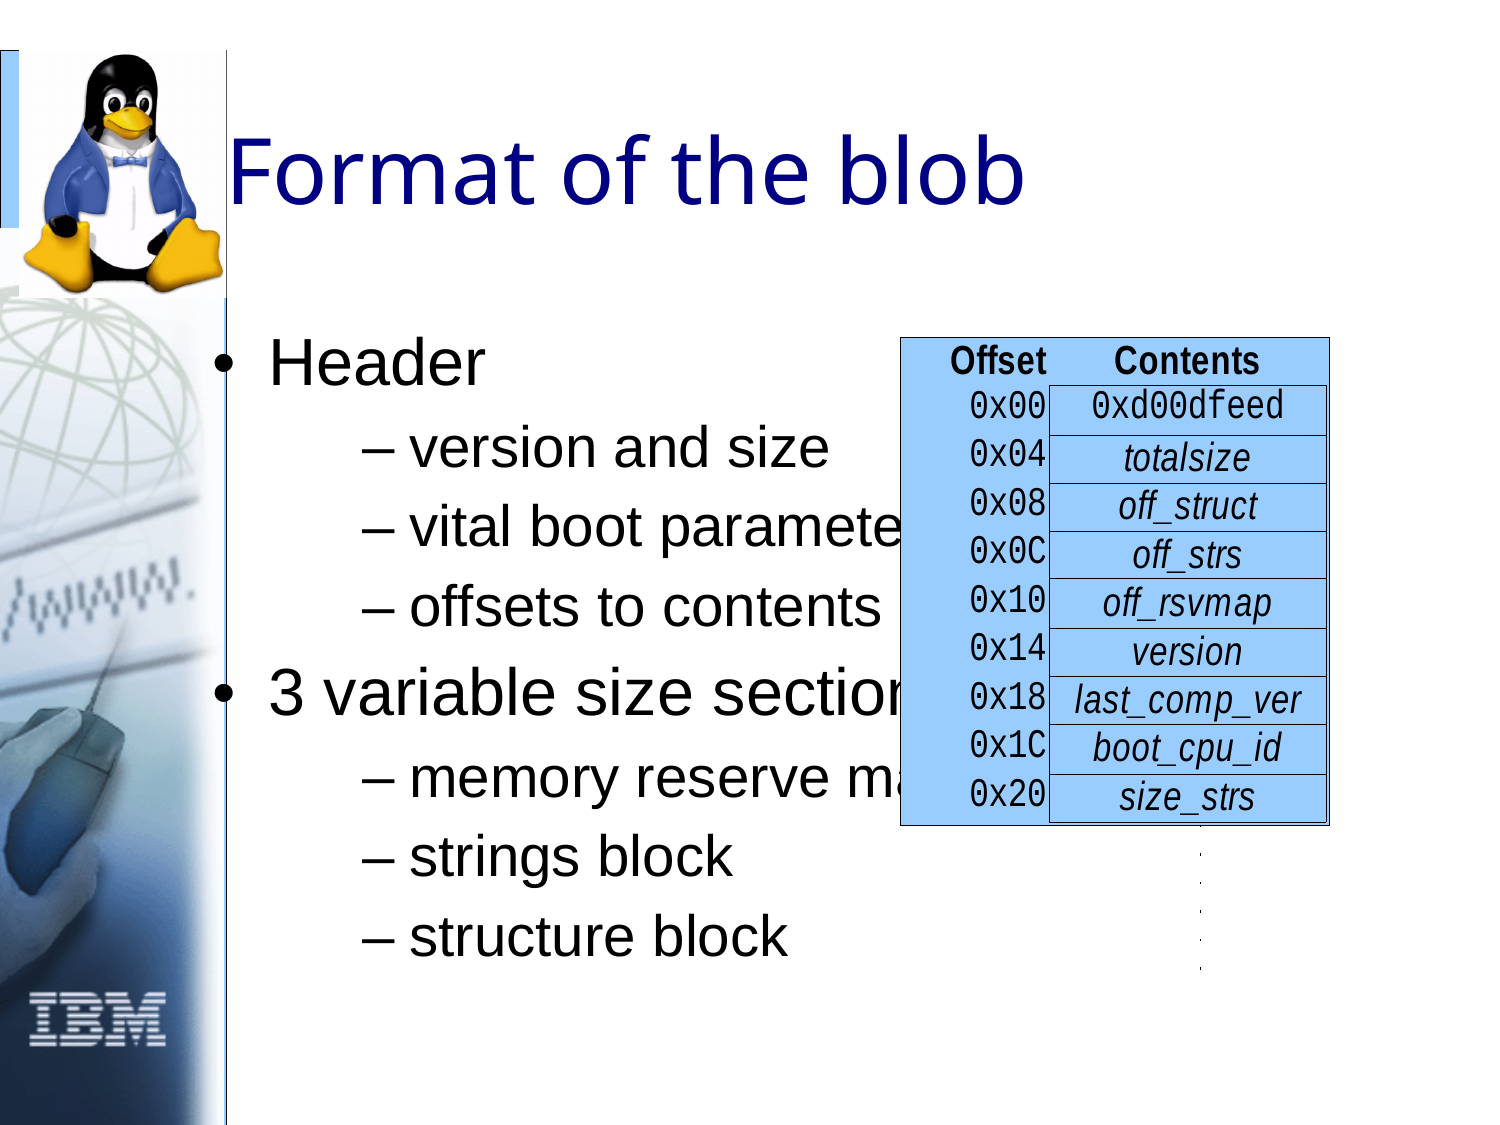

# Format of the blob
Header
version and size
vital boot parameters
offsets to contents
3 variable size sections
memory reserve map
strings block
structure block